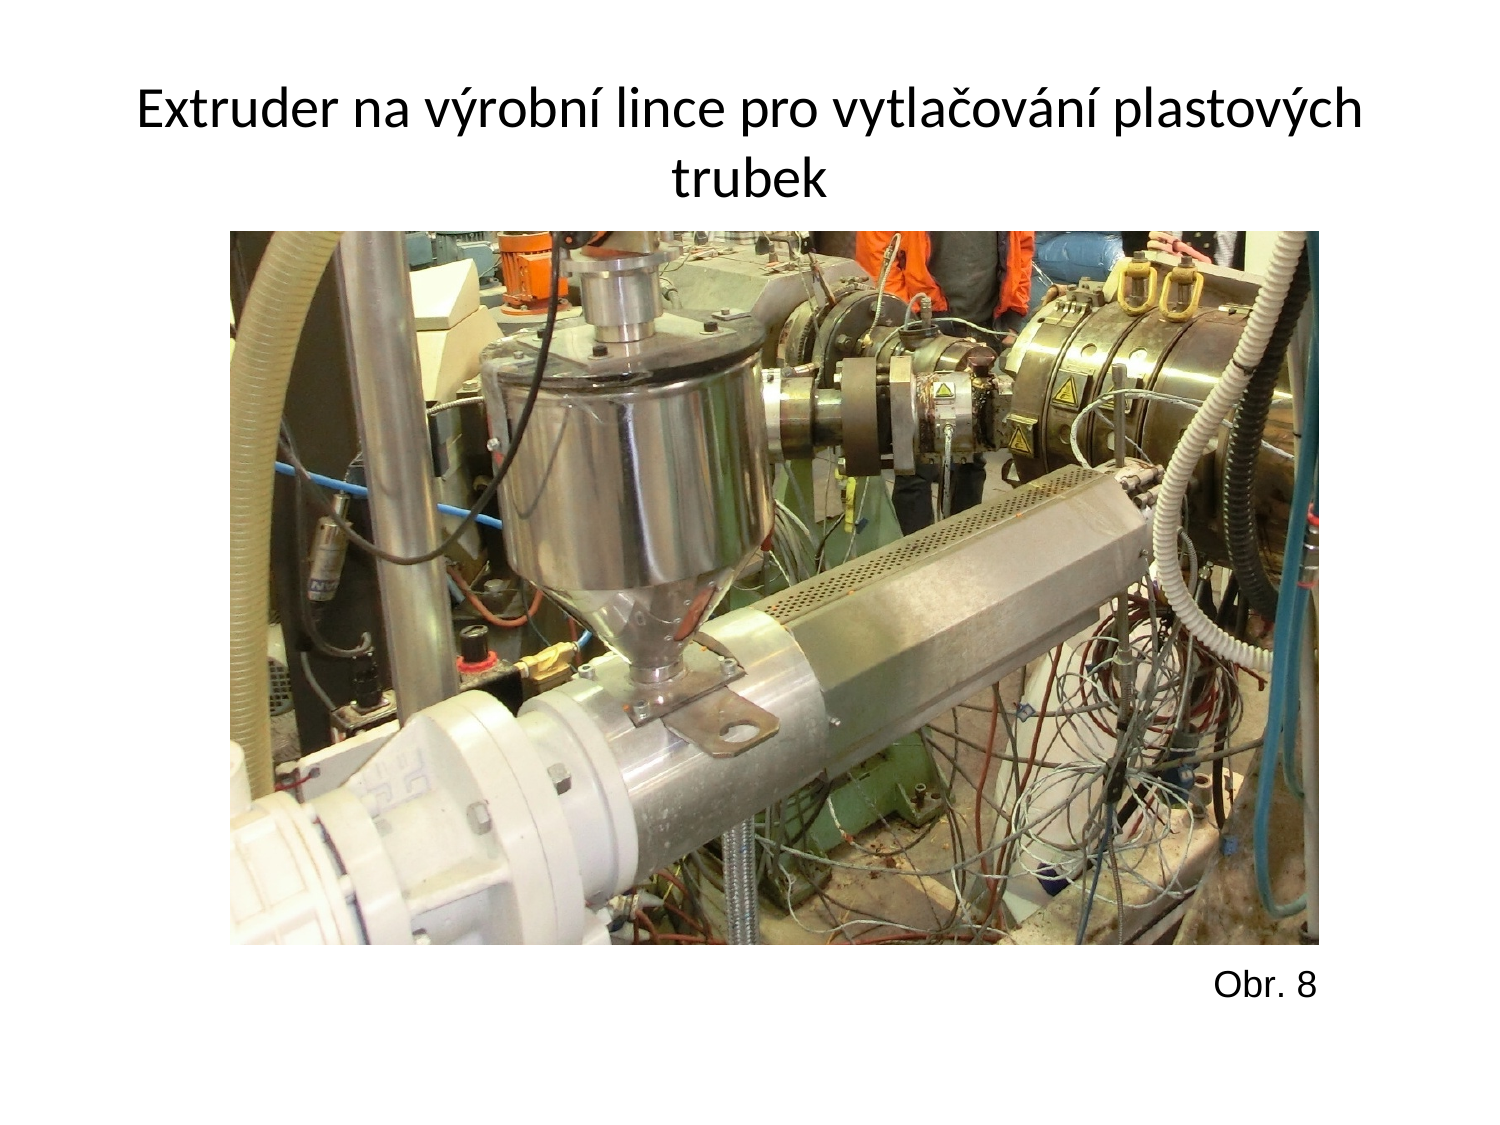

# Extruder na výrobní lince pro vytlačování plastových trubek
Obr. 8